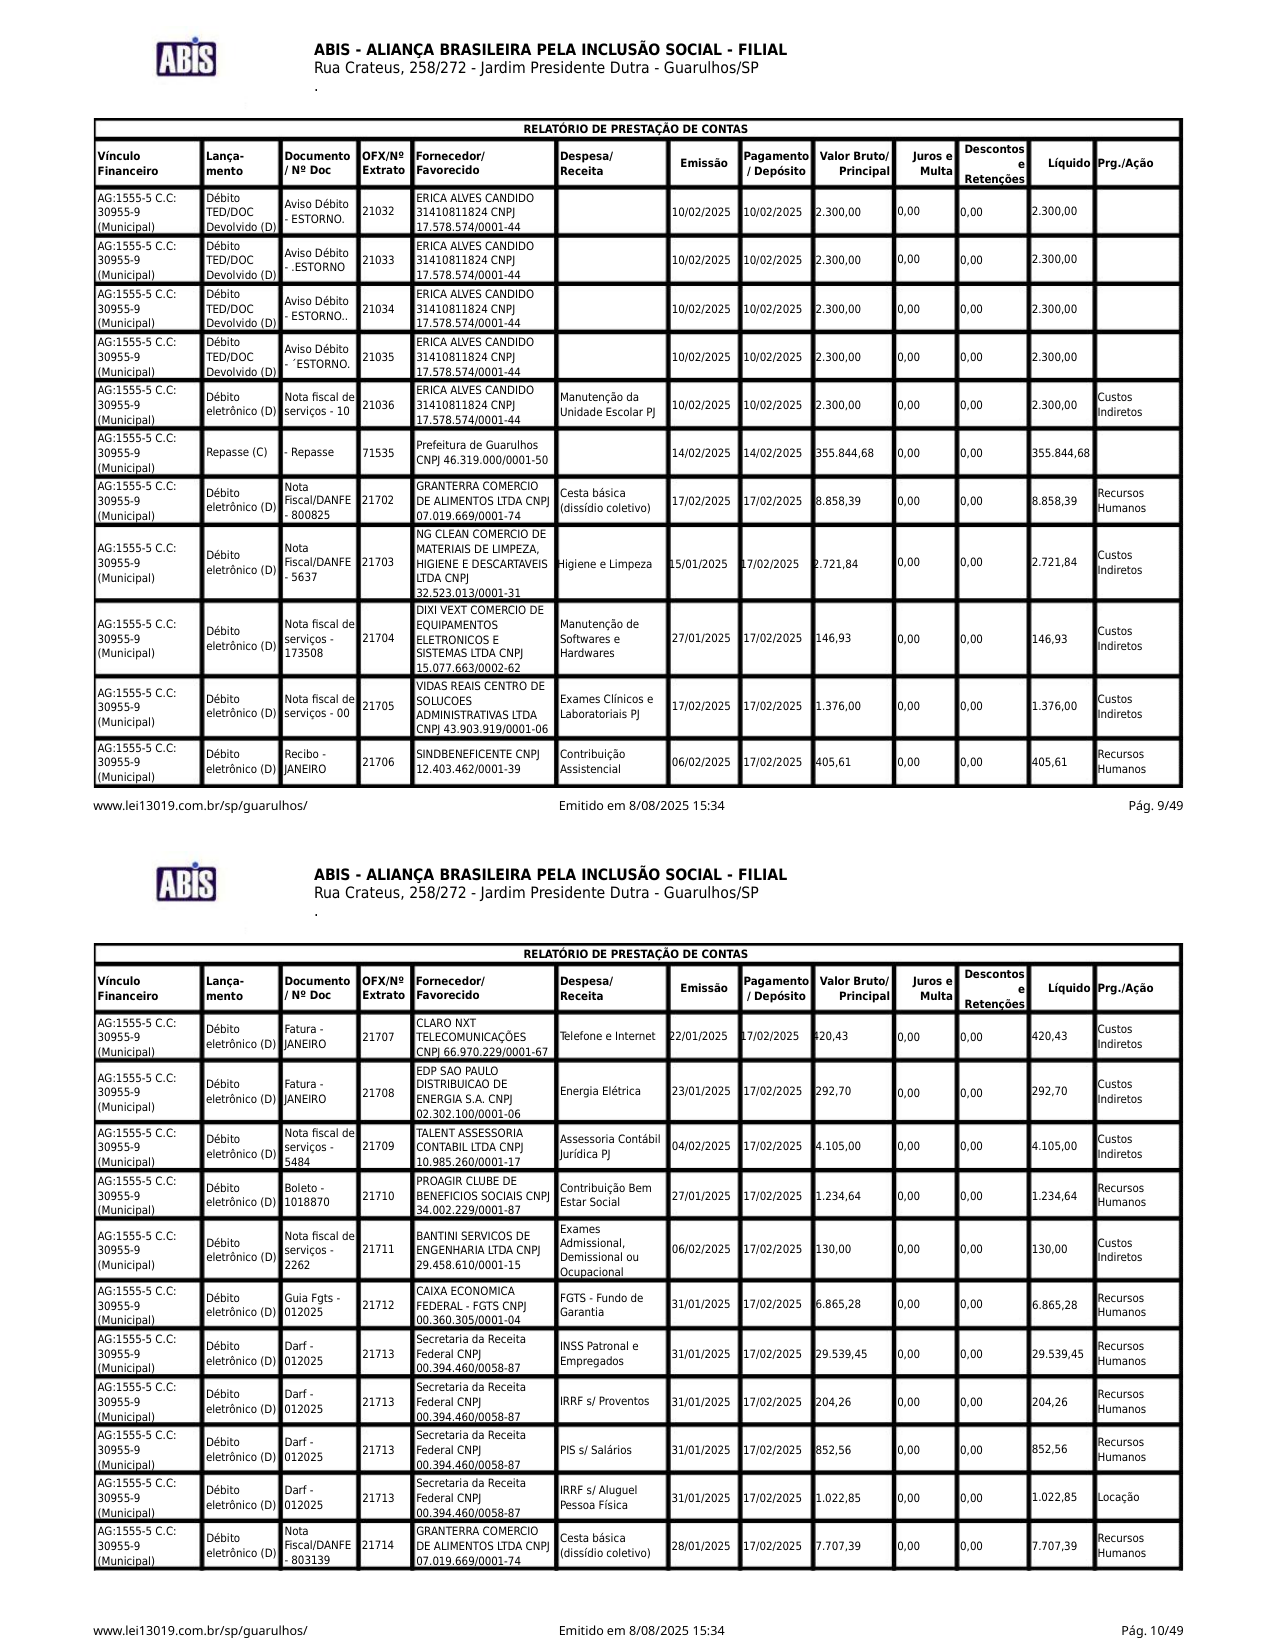

ABIS - ALIANÇA BRASILEIRA PELA INCLUSÃO SOCIAL - FILIAL
Rua Crateus, 258/272 - Jardim Presidente Dutra - Guarulhos/SP
.
RELATÓRIO DE PRESTAÇÃO DE CONTAS
Descontos
e
Retenções
Vínculo
Financeiro
Lança-
mento
Documento OFX/Nº Fornecedor/
Despesa/
Receita
Pagamento Valor Bruto/
/ Depósito Principal
Juros e
Multa
Emissão
Líquido Prg./Ação
/ Nº Doc
Extrato Favorecido
AG:1555-5 C.C:
30955-9
(Municipal)
Débito
TED/DOC
Devolvido (D)
ERICA ALVES CANDIDO
31410811824 CNPJ
17.578.574/0001-44
Aviso Débito
- ESTORNO.
21032
21033
21034
21035
21036
71535
10/02/2025 10/02/2025 2.300,00
10/02/2025 10/02/2025 2.300,00
10/02/2025 10/02/2025 2.300,00
10/02/2025 10/02/2025 2.300,00
10/02/2025 10/02/2025 2.300,00
14/02/2025 14/02/2025 355.844,68
17/02/2025 17/02/2025 8.858,39
0,00
0,00
0,00
0,00
0,00
0,00
0,00
0,00
2.300,00
AG:1555-5 C.C:
30955-9
(Municipal)
Débito
TED/DOC
Devolvido (D)
ERICA ALVES CANDIDO
31410811824 CNPJ
17.578.574/0001-44
Aviso Débito
- .ESTORNO
0,00
0,00
0,00
0,00
0,00
0,00
2.300,00
2.300,00
2.300,00
2.300,00
355.844,68
8.858,39
AG:1555-5 C.C:
30955-9
(Municipal)
Débito
TED/DOC
Devolvido (D)
ERICA ALVES CANDIDO
31410811824 CNPJ
17.578.574/0001-44
Aviso Débito
- ESTORNO..
AG:1555-5 C.C:
30955-9
(Municipal)
Débito
TED/DOC
Devolvido (D)
ERICA ALVES CANDIDO
31410811824 CNPJ
17.578.574/0001-44
Aviso Débito
- ´ESTORNO.
AG:1555-5 C.C:
30955-9
(Municipal)
ERICA ALVES CANDIDO
31410811824 CNPJ
17.578.574/0001-44
Débito
Nota ﬁscal de
Manutenção da
Unidade Escolar PJ
Custos
Indiretos
eletrônico (D) serviços - 10
AG:1555-5 C.C:
30955-9
(Municipal)
Prefeitura de Guarulhos
CNPJ 46.319.000/0001-50
Repasse (C) - Repasse
Nota
AG:1555-5 C.C:
30955-9
(Municipal)
GRANTERRA COMERCIO
DE ALIMENTOS LTDA CNPJ
07.019.669/0001-74
Débito
Cesta básica
(dissídio coletivo)
Recursos
Humanos
Fiscal/DANFE 21702
- 800825
eletrônico (D)
NG CLEAN COMERCIO DE
MATERIAIS DE LIMPEZA,
HIGIENE E DESCARTAVEIS Higiene e Limpeza 15/01/2025 17/02/2025 2.721,84
LTDA CNPJ
32.523.013/0001-31
AG:1555-5 C.C:
30955-9
(Municipal)
Nota
Débito
eletrônico (D)
Custos
Indiretos
Fiscal/DANFE 21703
- 5637
0,00
0,00
0,00
0,00
2.721,84
146,93
DIXI VEXT COMERCIO DE
EQUIPAMENTOS
ELETRONICOS E
SISTEMAS LTDA CNPJ
15.077.663/0002-62
AG:1555-5 C.C:
30955-9
(Municipal)
Nota ﬁscal de
serviços -
173508
Manutenção de
Softwares e
Hardwares
Débito
eletrônico (D)
Custos
Indiretos
21704
27/01/2025 17/02/2025 146,93
VIDAS REAIS CENTRO DE
SOLUCOES
ADMINISTRATIVAS LTDA
CNPJ 43.903.919/0001-06
AG:1555-5 C.C:
30955-9
(Municipal)
Débito
Nota ﬁscal de
Exames Clínicos e
Laboratoriais PJ
Custos
Indiretos
21705
21706
17/02/2025 17/02/2025 1.376,00
06/02/2025 17/02/2025 405,61
0,00
0,00
0,00
0,00
1.376,00
405,61
eletrônico (D) serviços - 00
AG:1555-5 C.C:
30955-9
(Municipal)
Débito
eletrônico (D) JANEIRO
Recibo -
SINDBENEFICENTE CNPJ
12.403.462/0001-39
Contribuição
Assistencial
Recursos
Humanos
www.lei13019.com.br/sp/guarulhos/
Emitido em 8/08/2025 15:34
Pág. 9/49
ABIS - ALIANÇA BRASILEIRA PELA INCLUSÃO SOCIAL - FILIAL
Rua Crateus, 258/272 - Jardim Presidente Dutra - Guarulhos/SP
.
RELATÓRIO DE PRESTAÇÃO DE CONTAS
Descontos
e
Retenções
Vínculo
Financeiro
Lança-
mento
Documento OFX/Nº Fornecedor/
Despesa/
Receita
Pagamento Valor Bruto/
/ Depósito Principal
Juros e
Multa
Emissão
Líquido Prg./Ação
/ Nº Doc
Extrato Favorecido
AG:1555-5 C.C:
30955-9
(Municipal)
CLARO NXT
TELECOMUNICAÇÕES
CNPJ 66.970.229/0001-67
Débito
eletrônico (D) JANEIRO
Fatura -
Custos
Indiretos
21707
21708
Telefone e Internet 22/01/2025 17/02/2025 420,43
0,00
0,00
0,00
0,00
420,43
EDP SAO PAULO
AG:1555-5 C.C:
30955-9
(Municipal)
Débito
eletrônico (D) JANEIRO
Fatura -
DISTRIBUICAO DE
ENERGIA S.A. CNPJ
02.302.100/0001-06
Custos
Indiretos
Energia Elétrica
23/01/2025 17/02/2025 292,70
292,70
AG:1555-5 C.C:
30955-9
(Municipal)
Nota ﬁscal de
serviços -
5484
TALENT ASSESSORIA
CONTABIL LTDA CNPJ
10.985.260/0001-17
Débito
eletrônico (D)
Assessoria Contábil
Jurídica PJ
Custos
Indiretos
21709
21710
04/02/2025 17/02/2025 4.105,00
27/01/2025 17/02/2025 1.234,64
0,00
0,00
0,00
0,00
4.105,00
1.234,64
AG:1555-5 C.C:
30955-9
(Municipal)
PROAGIR CLUBE DE
BENEFICIOS SOCIAIS CNPJ
34.002.229/0001-87
Débito
Boleto -
eletrônico (D) 1018870
Contribuição Bem
Estar Social
Recursos
Humanos
Exames
AG:1555-5 C.C:
30955-9
(Municipal)
Nota ﬁscal de
serviços -
2262
BANTINI SERVICOS DE
ENGENHARIA LTDA CNPJ
29.458.610/0001-15
Débito
eletrônico (D)
Admissional,
Demissional ou
Ocupacional
Custos
Indiretos
21711
06/02/2025 17/02/2025 130,00
0,00
0,00
130,00
AG:1555-5 C.C:
30955-9
(Municipal)
CAIXA ECONOMICA
FEDERAL - FGTS CNPJ
00.360.305/0001-04
Débito
eletrônico (D) 012025
Guia Fgts -
FGTS - Fundo de
Garantia
Recursos
Humanos
21712
21713
21713
21713
21713
31/01/2025 17/02/2025 6.865,28
31/01/2025 17/02/2025 29.539,45
31/01/2025 17/02/2025 204,26
31/01/2025 17/02/2025 852,56
31/01/2025 17/02/2025 1.022,85
28/01/2025 17/02/2025 7.707,39
0,00
0,00
0,00
0,00
0,00
0,00
0,00
0,00
0,00
0,00
0,00
0,00
6.865,28
29.539,45
204,26
AG:1555-5 C.C:
30955-9
(Municipal)
Secretaria da Receita
Federal CNPJ
00.394.460/0058-87
Débito
eletrônico (D) 012025
Darf -
INSS Patronal e
Empregados
Recursos
Humanos
AG:1555-5 C.C:
30955-9
(Municipal)
Secretaria da Receita
Federal CNPJ
00.394.460/0058-87
Débito
eletrônico (D) 012025
Darf -
Recursos
Humanos
IRRF s/ Proventos
PIS s/ Salários
AG:1555-5 C.C:
30955-9
(Municipal)
Secretaria da Receita
Federal CNPJ
00.394.460/0058-87
Débito
eletrônico (D) 012025
Darf -
Recursos
Humanos
852,56
AG:1555-5 C.C:
30955-9
(Municipal)
Secretaria da Receita
Federal CNPJ
00.394.460/0058-87
Débito
eletrônico (D) 012025
Darf -
IRRF s/ Aluguel
Pessoa Física
1.022,85
7.707,39
Locação
AG:1555-5 C.C:
30955-9
(Municipal)
Nota
GRANTERRA COMERCIO
DE ALIMENTOS LTDA CNPJ
07.019.669/0001-74
Débito
eletrônico (D)
Cesta básica
(dissídio coletivo)
Recursos
Humanos
Fiscal/DANFE 21714
- 803139
www.lei13019.com.br/sp/guarulhos/
Emitido em 8/08/2025 15:34
Pág. 10/49